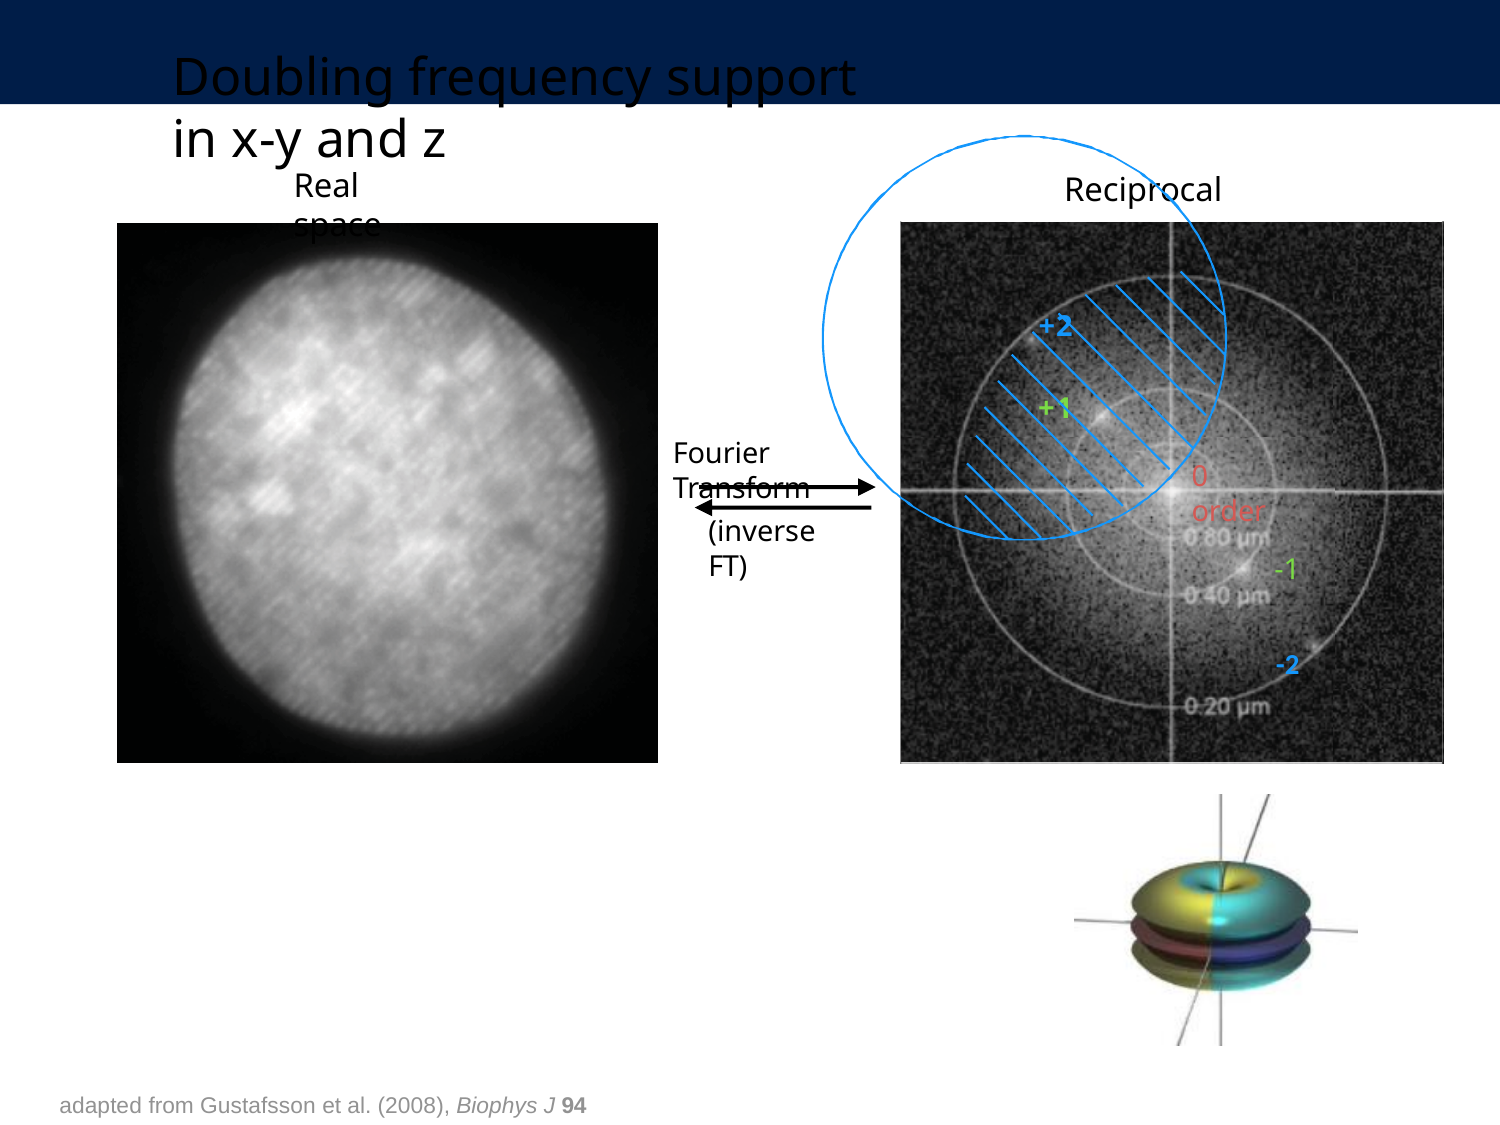

# Doubling frequency support in x-y and z
Real space
Reciprocal space
+2
+1
Fourier Transform
0 order
(inverse FT)
-1
-2
adapted from Gustafsson et al. (2008), Biophys J 94